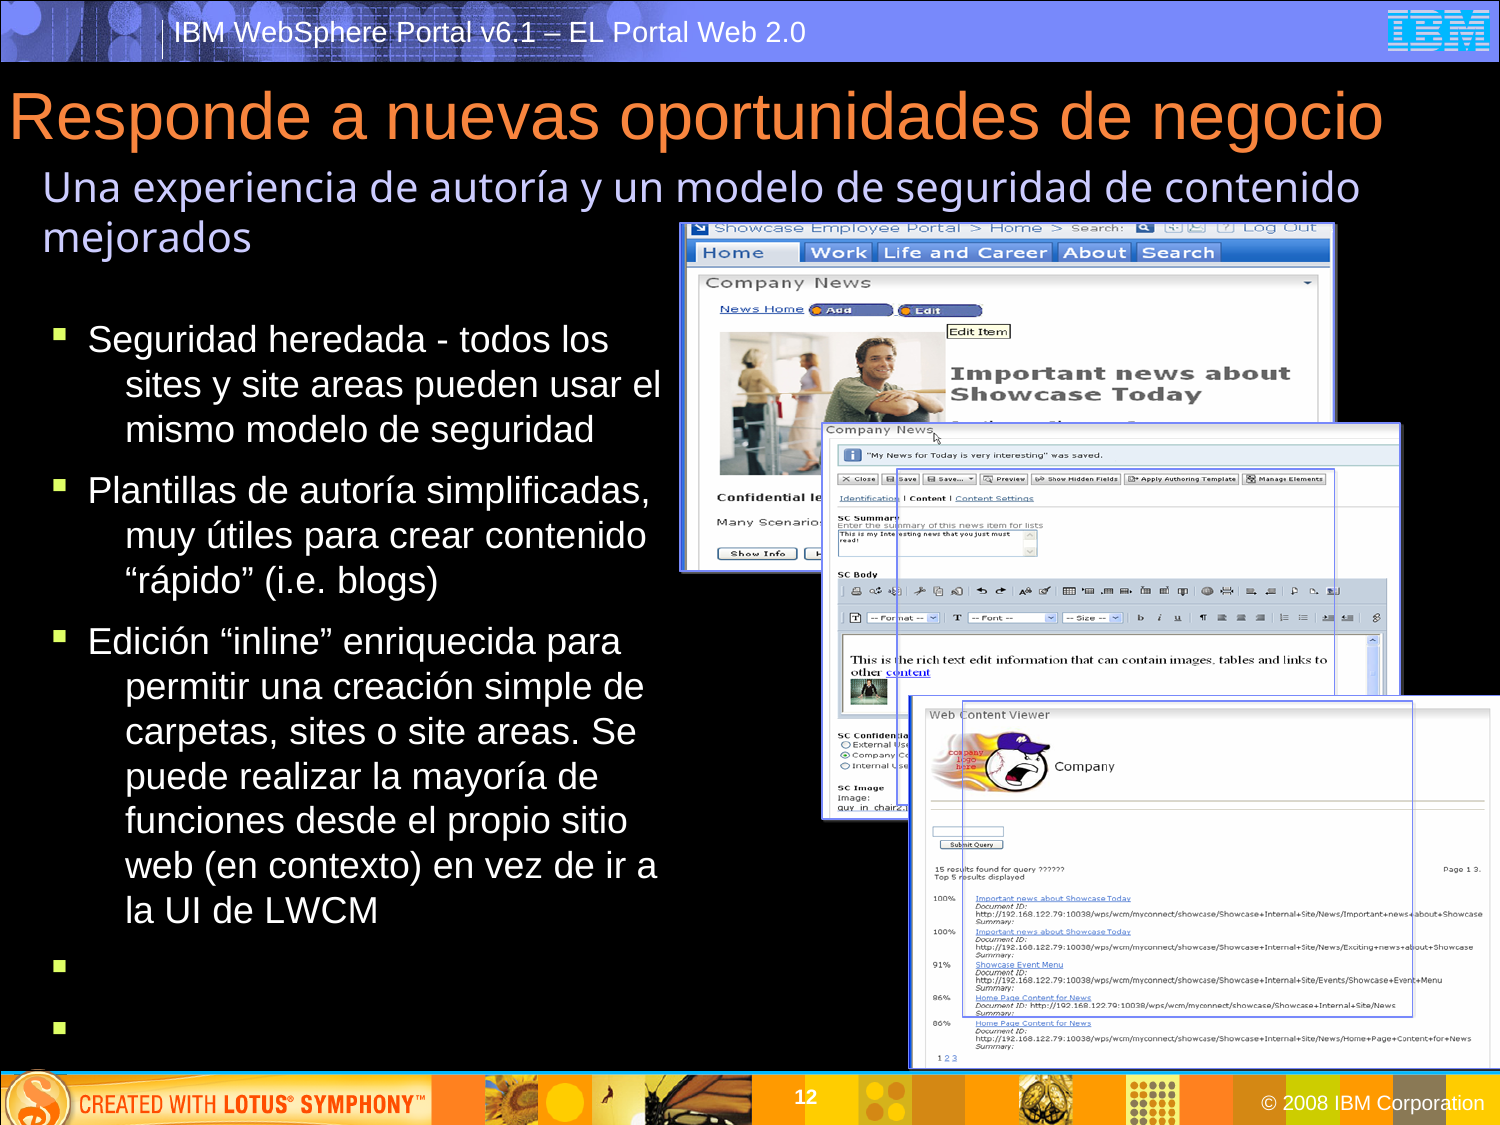

# Responde a nuevas oportunidades de negocio
Una experiencia de autoría y un modelo de seguridad de contenido mejorados
Seguridad heredada - todos los sites y site areas pueden usar el mismo modelo de seguridad
Plantillas de autoría simplificadas, muy útiles para crear contenido “rápido” (i.e. blogs)
Edición “inline” enriquecida para permitir una creación simple de carpetas, sites o site areas. Se puede realizar la mayoría de funciones desde el propio sitio web (en contexto) en vez de ir a la UI de LWCM
12